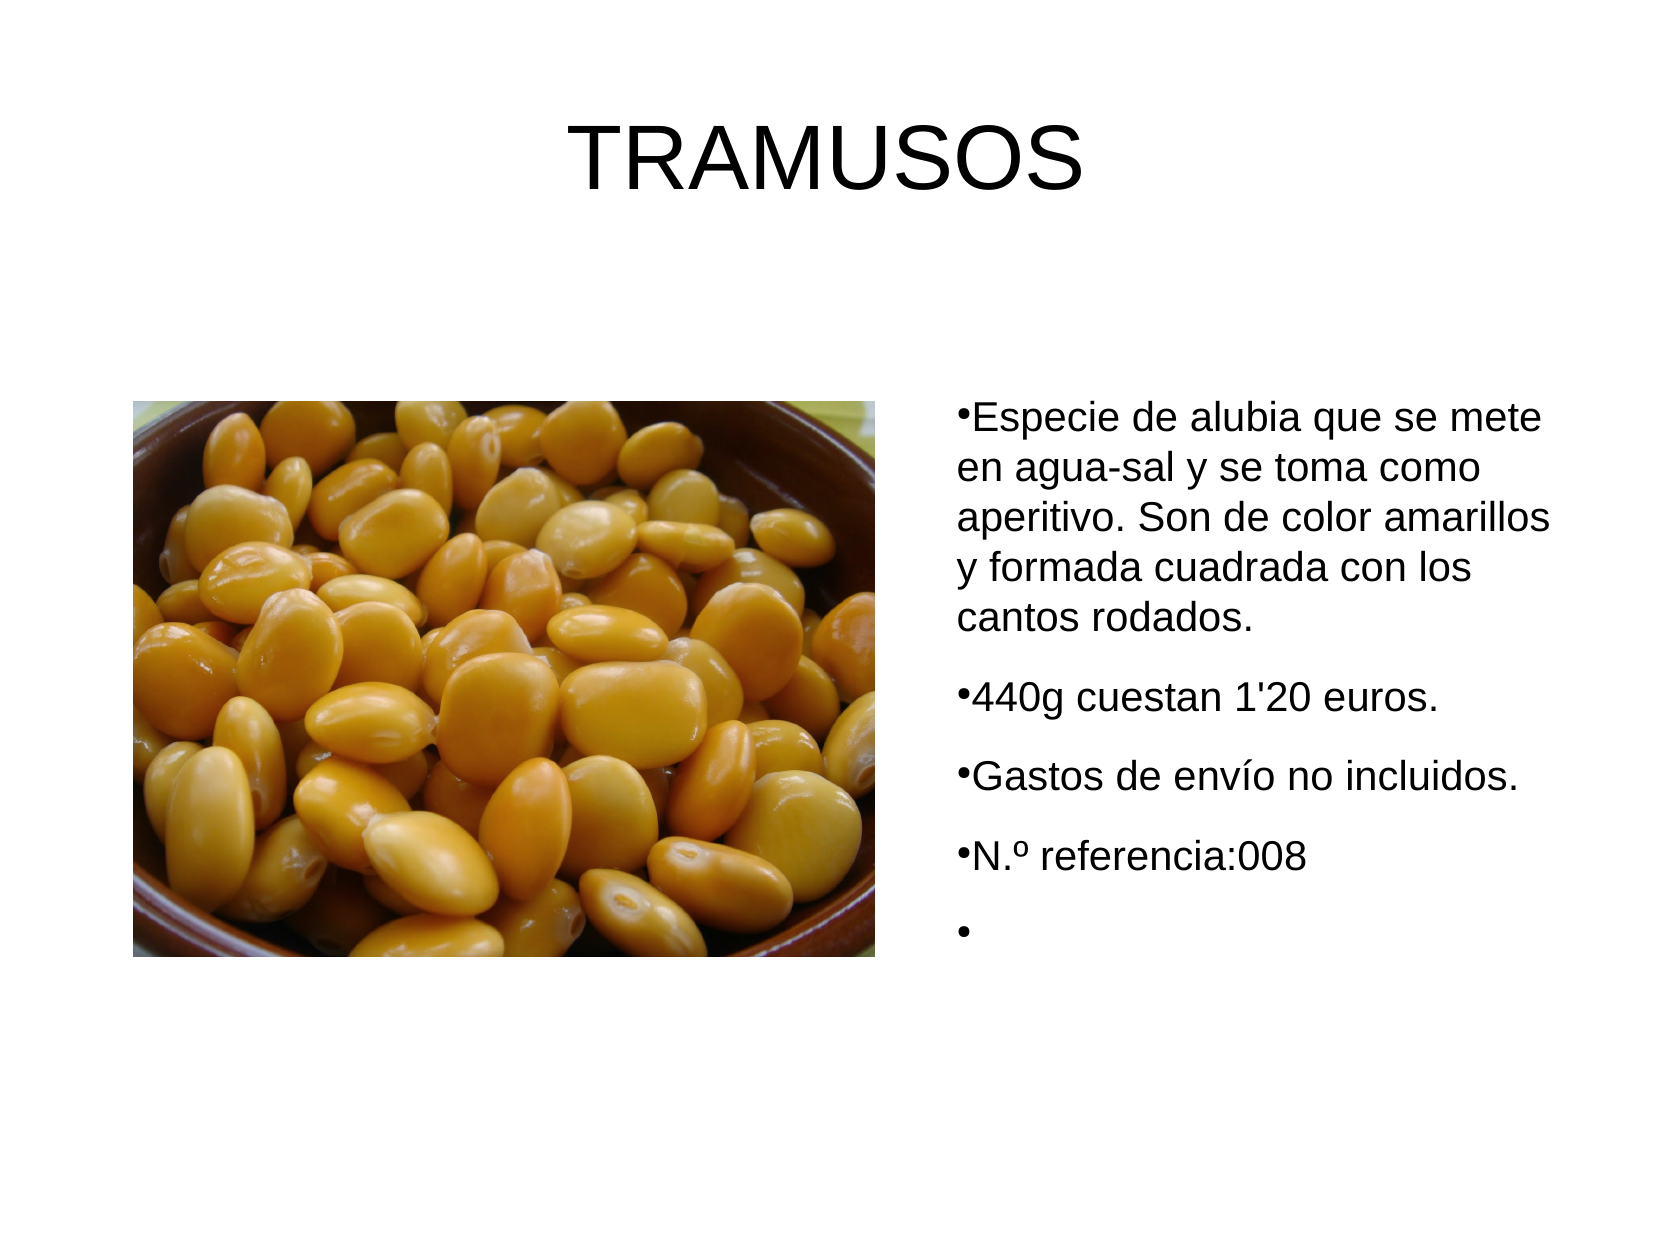

# TRAMUSOS
Especie de alubia que se mete en agua-sal y se toma como aperitivo. Son de color amarillos y formada cuadrada con los cantos rodados.
440g cuestan 1'20 euros.
Gastos de envío no incluidos.
N.º referencia:008